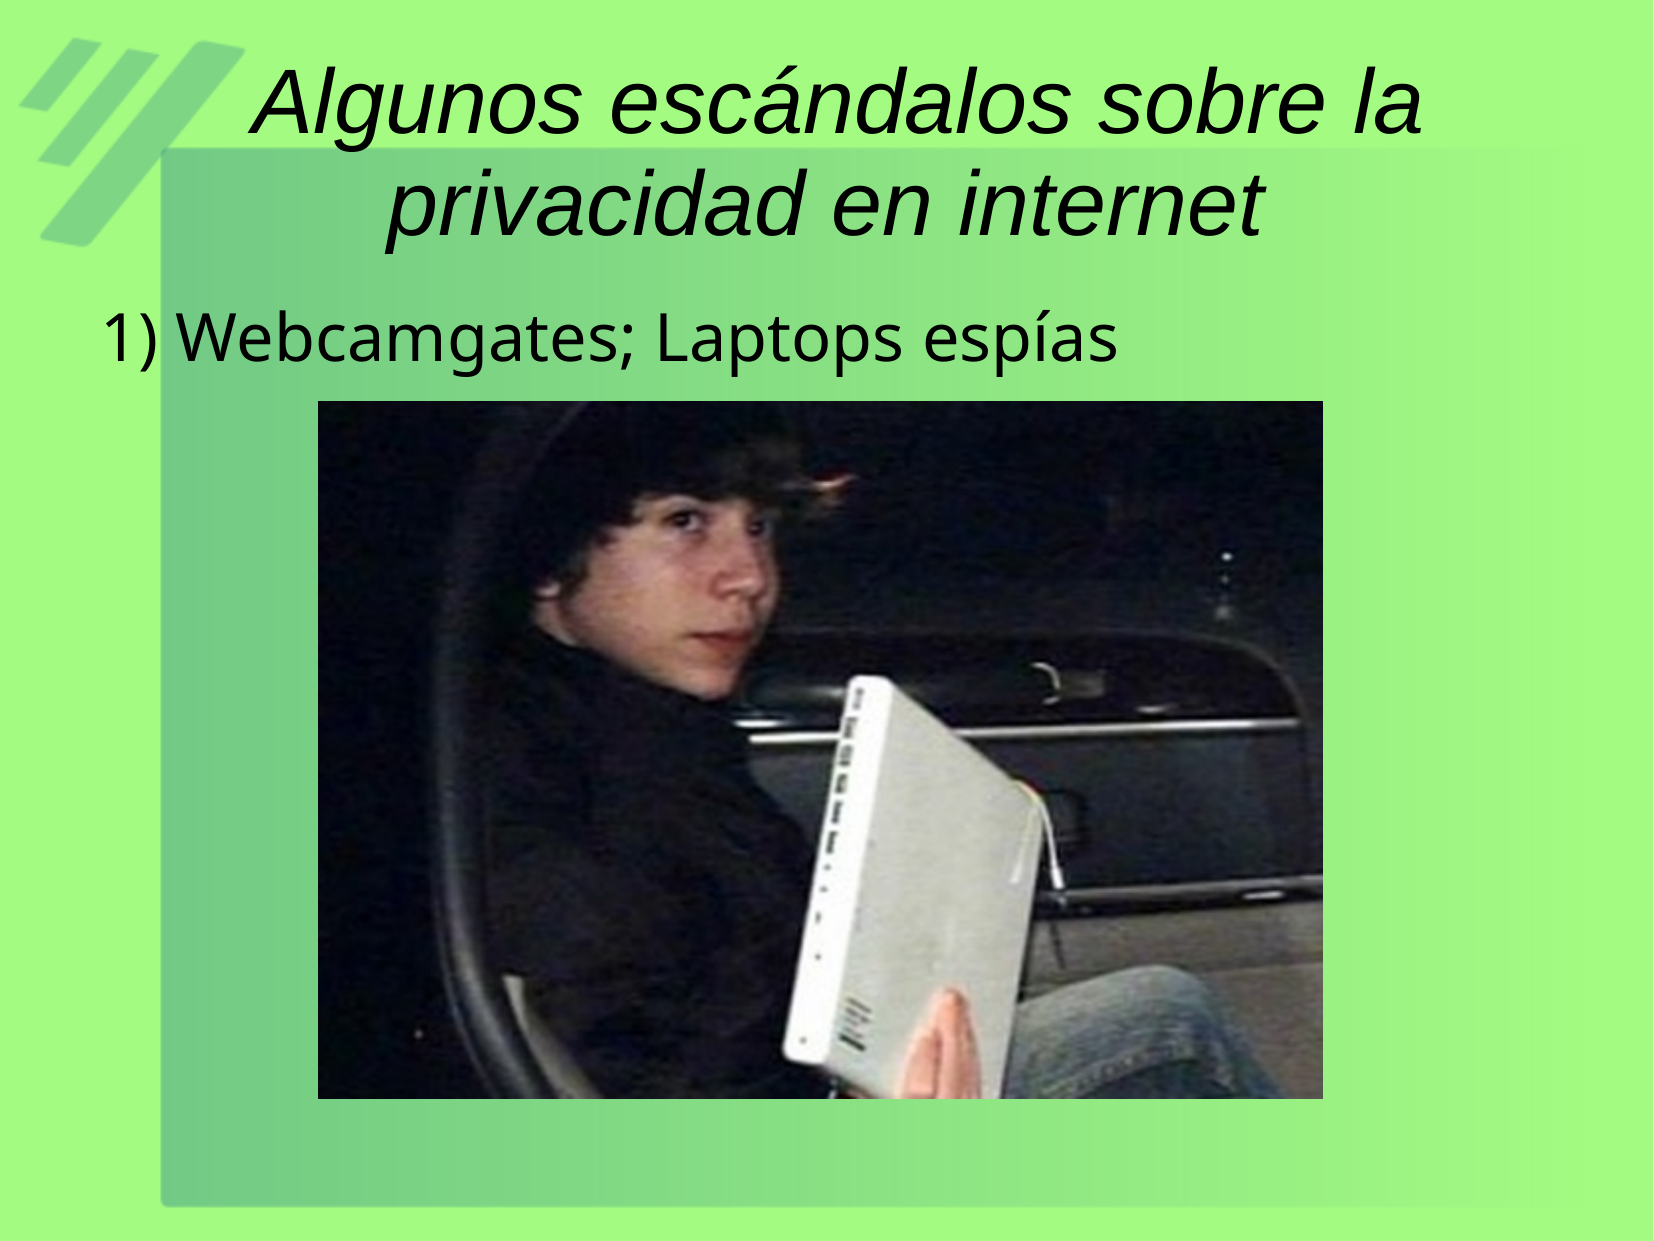

# Algunos escándalos sobre la privacidad en internet
 Webcamgates; Laptops espías